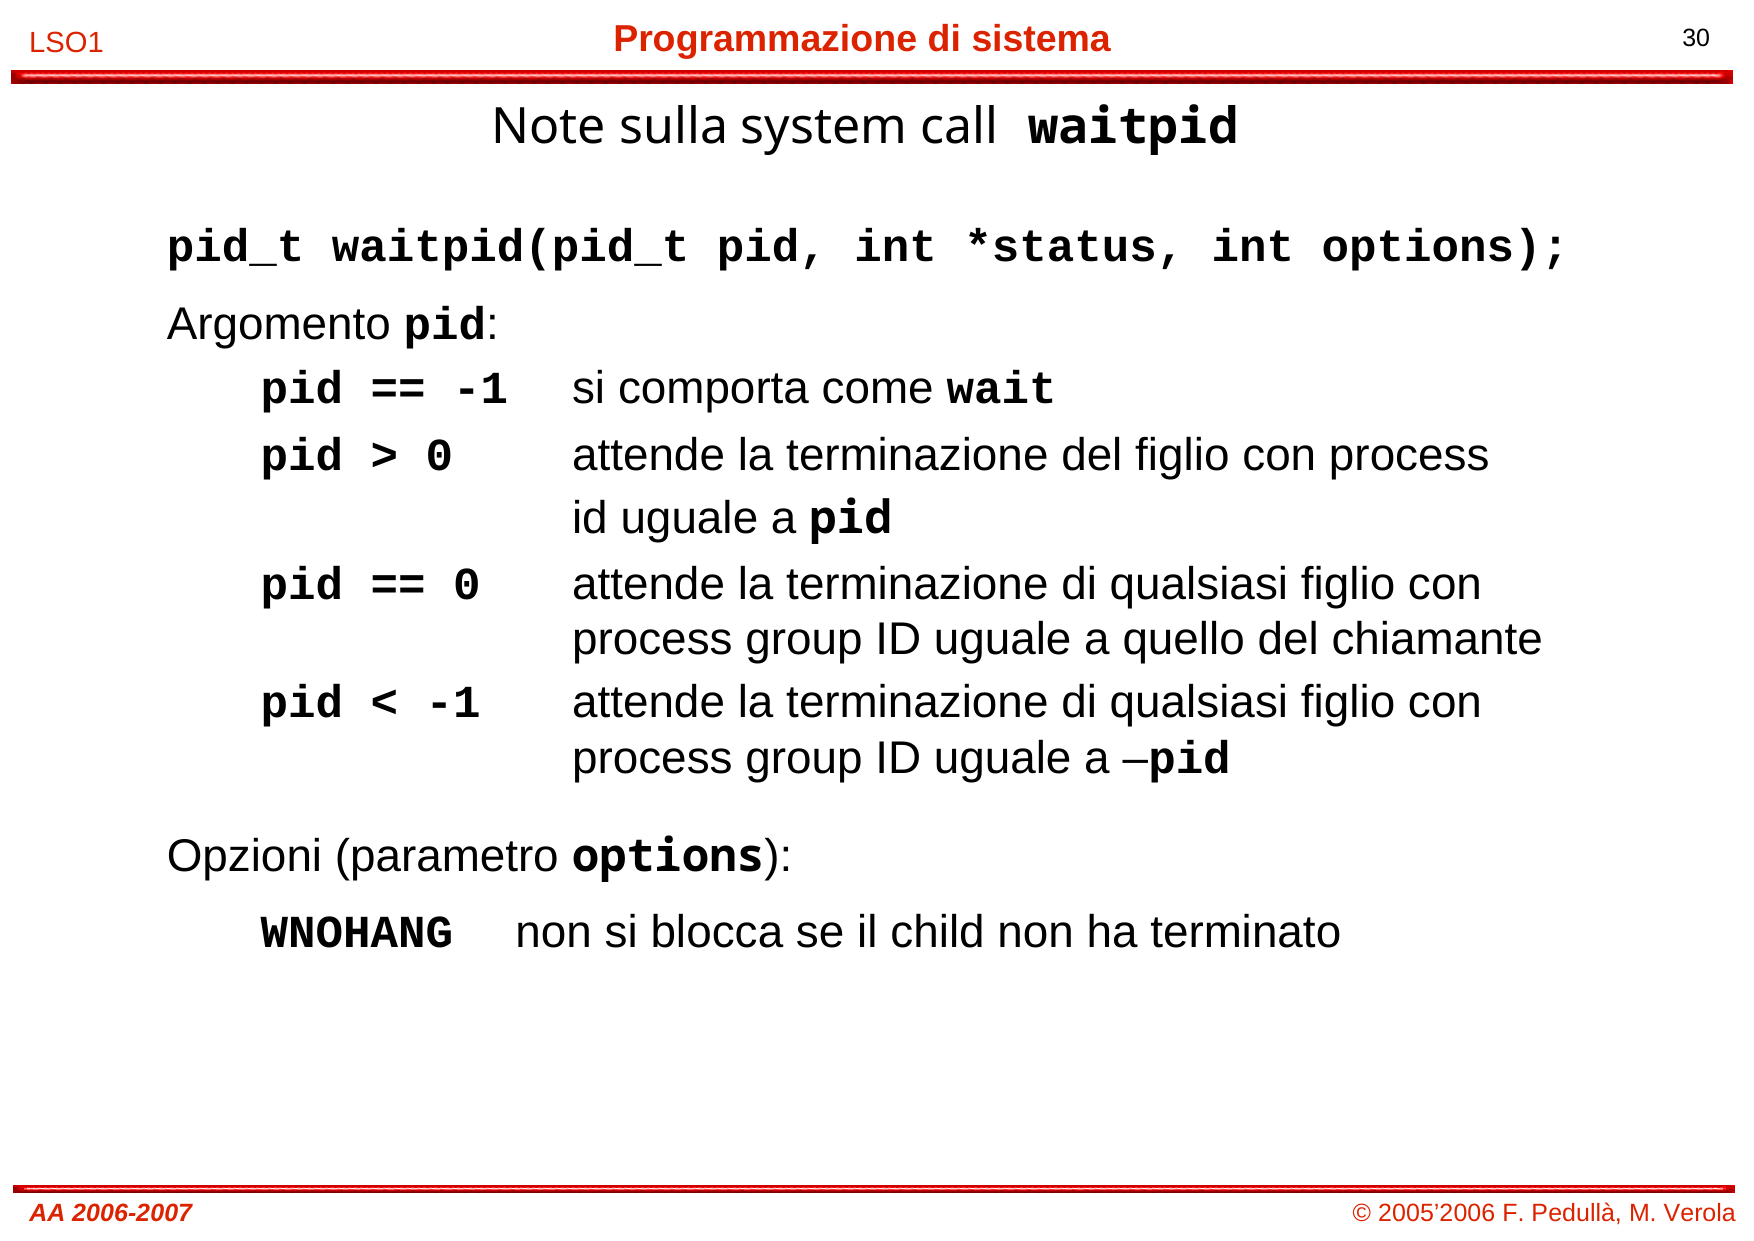

Note sulla system call waitpid
# pid_t waitpid(pid_t pid, int *status, int options);
Argomento pid:
pid == -1	si comporta come wait
pid > 0	attende la terminazione del figlio con process
	id uguale a pid
pid == 0	attende la terminazione di qualsiasi figlio con
	process group ID uguale a quello del chiamante
pid < -1	attende la terminazione di qualsiasi figlio con
	process group ID uguale a –pid
Opzioni (parametro options):
WNOHANG	non si blocca se il child non ha terminato